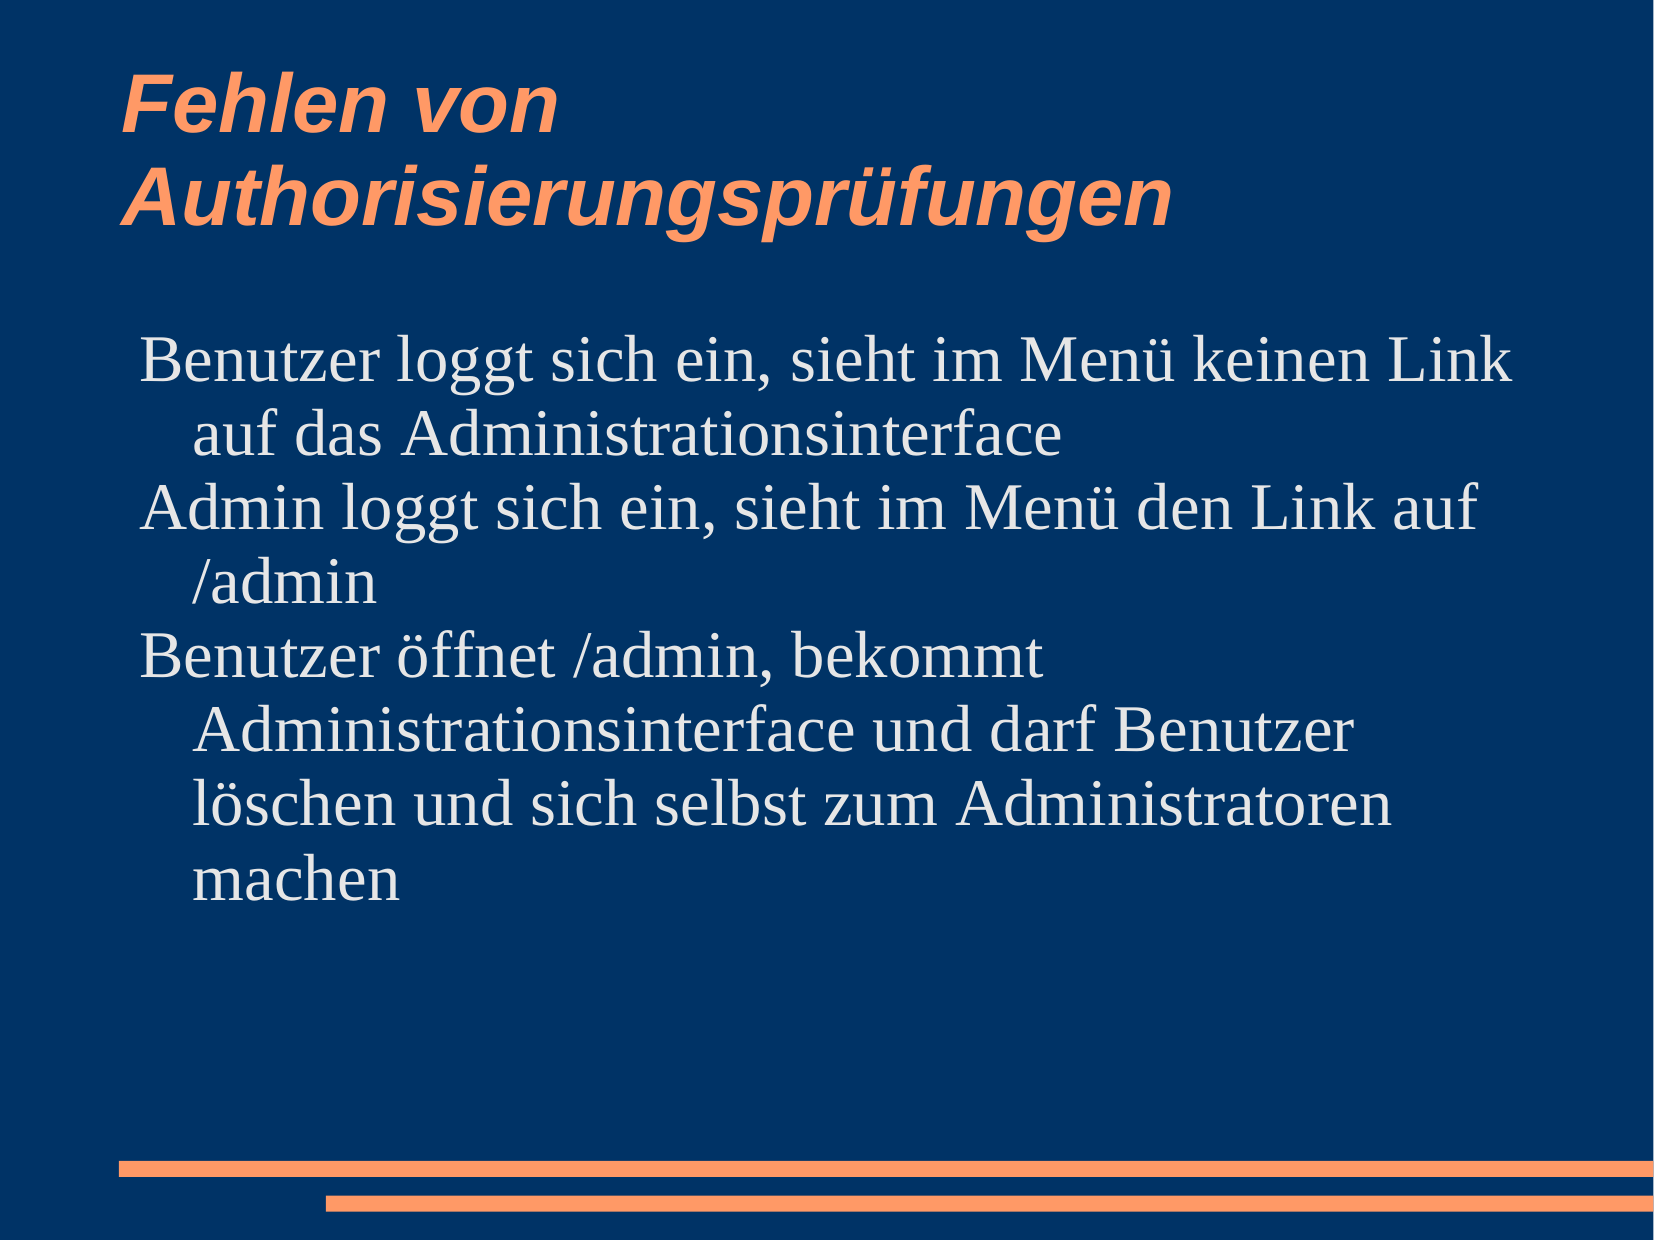

# Fehlen von Authorisierungsprüfungen
Benutzer loggt sich ein, sieht im Menü keinen Link auf das Administrationsinterface
Admin loggt sich ein, sieht im Menü den Link auf /admin
Benutzer öffnet /admin, bekommt Administrationsinterface und darf Benutzer löschen und sich selbst zum Administratoren machen